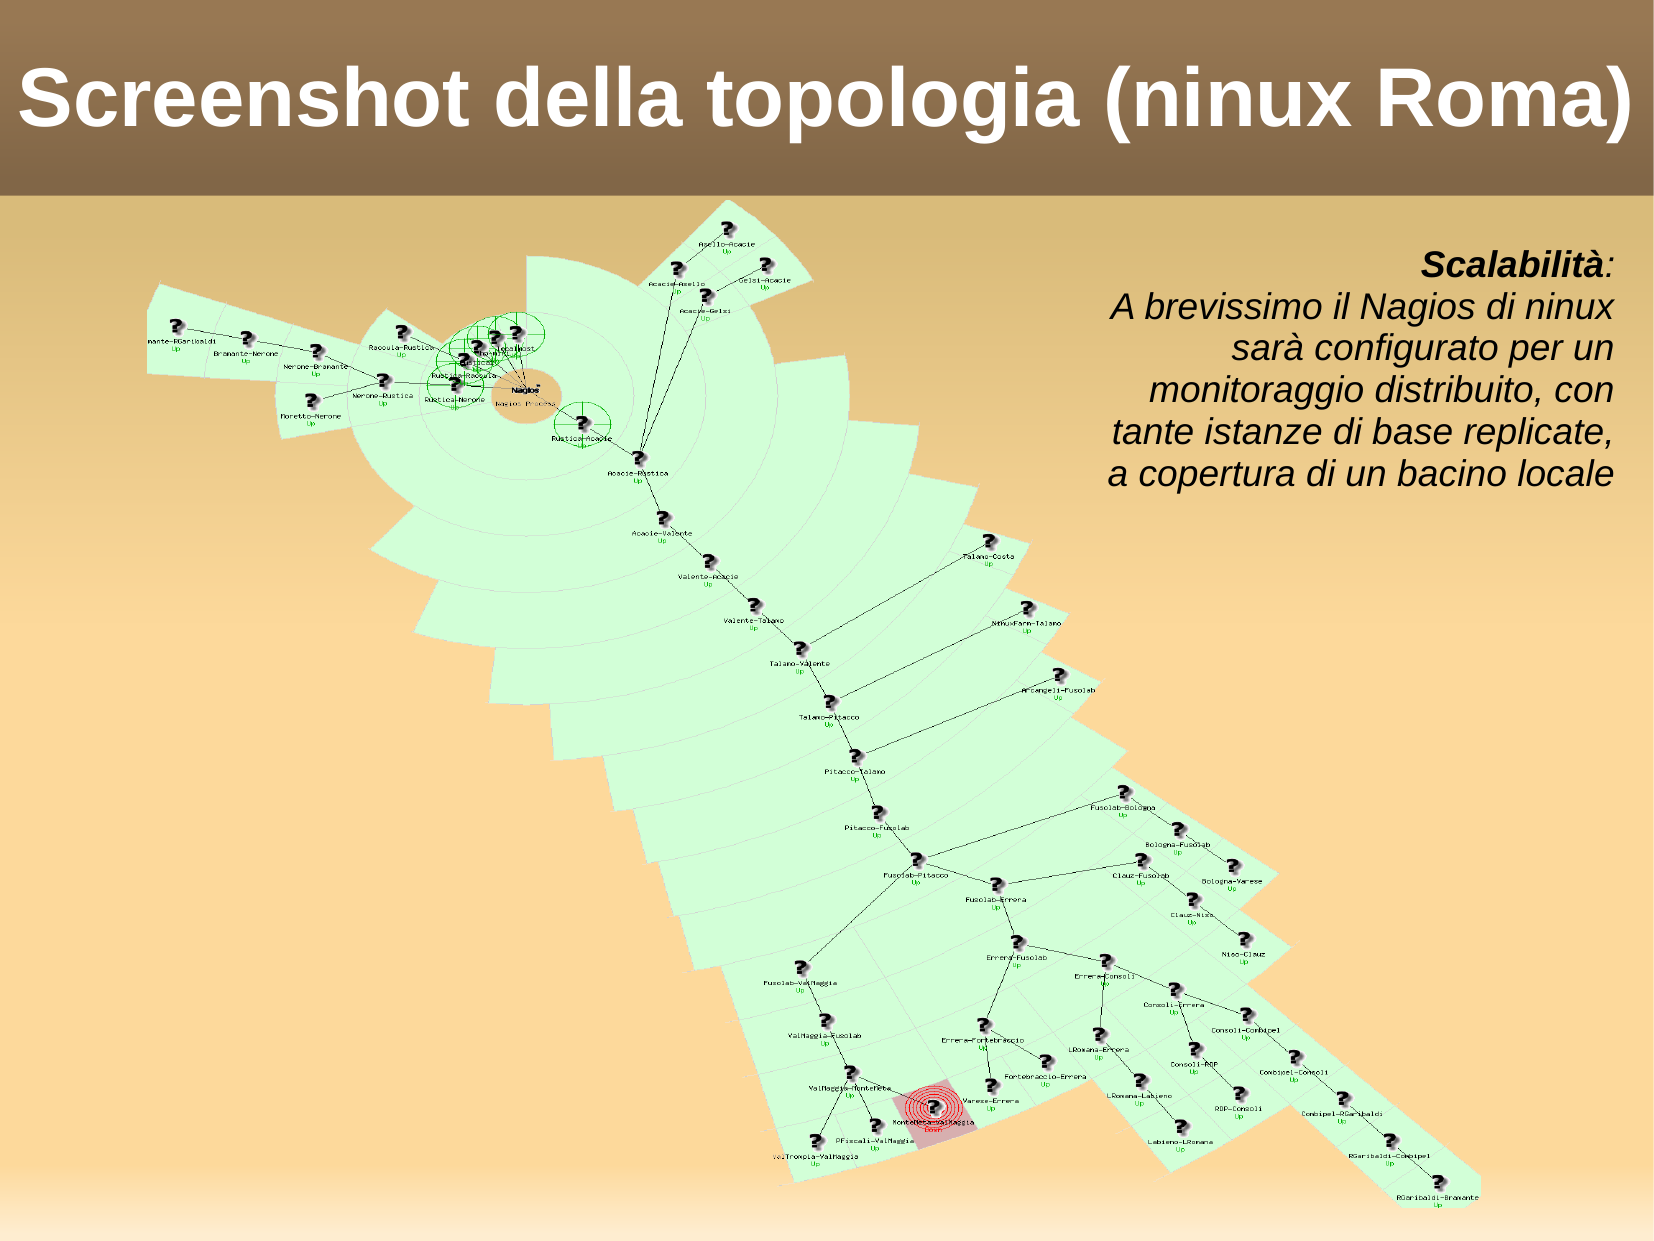

# Screenshot della topologia (ninux Roma)
Scalabilità:
A brevissimo il Nagios di ninux sarà configurato per un monitoraggio distribuito, con tante istanze di base replicate, a copertura di un bacino locale